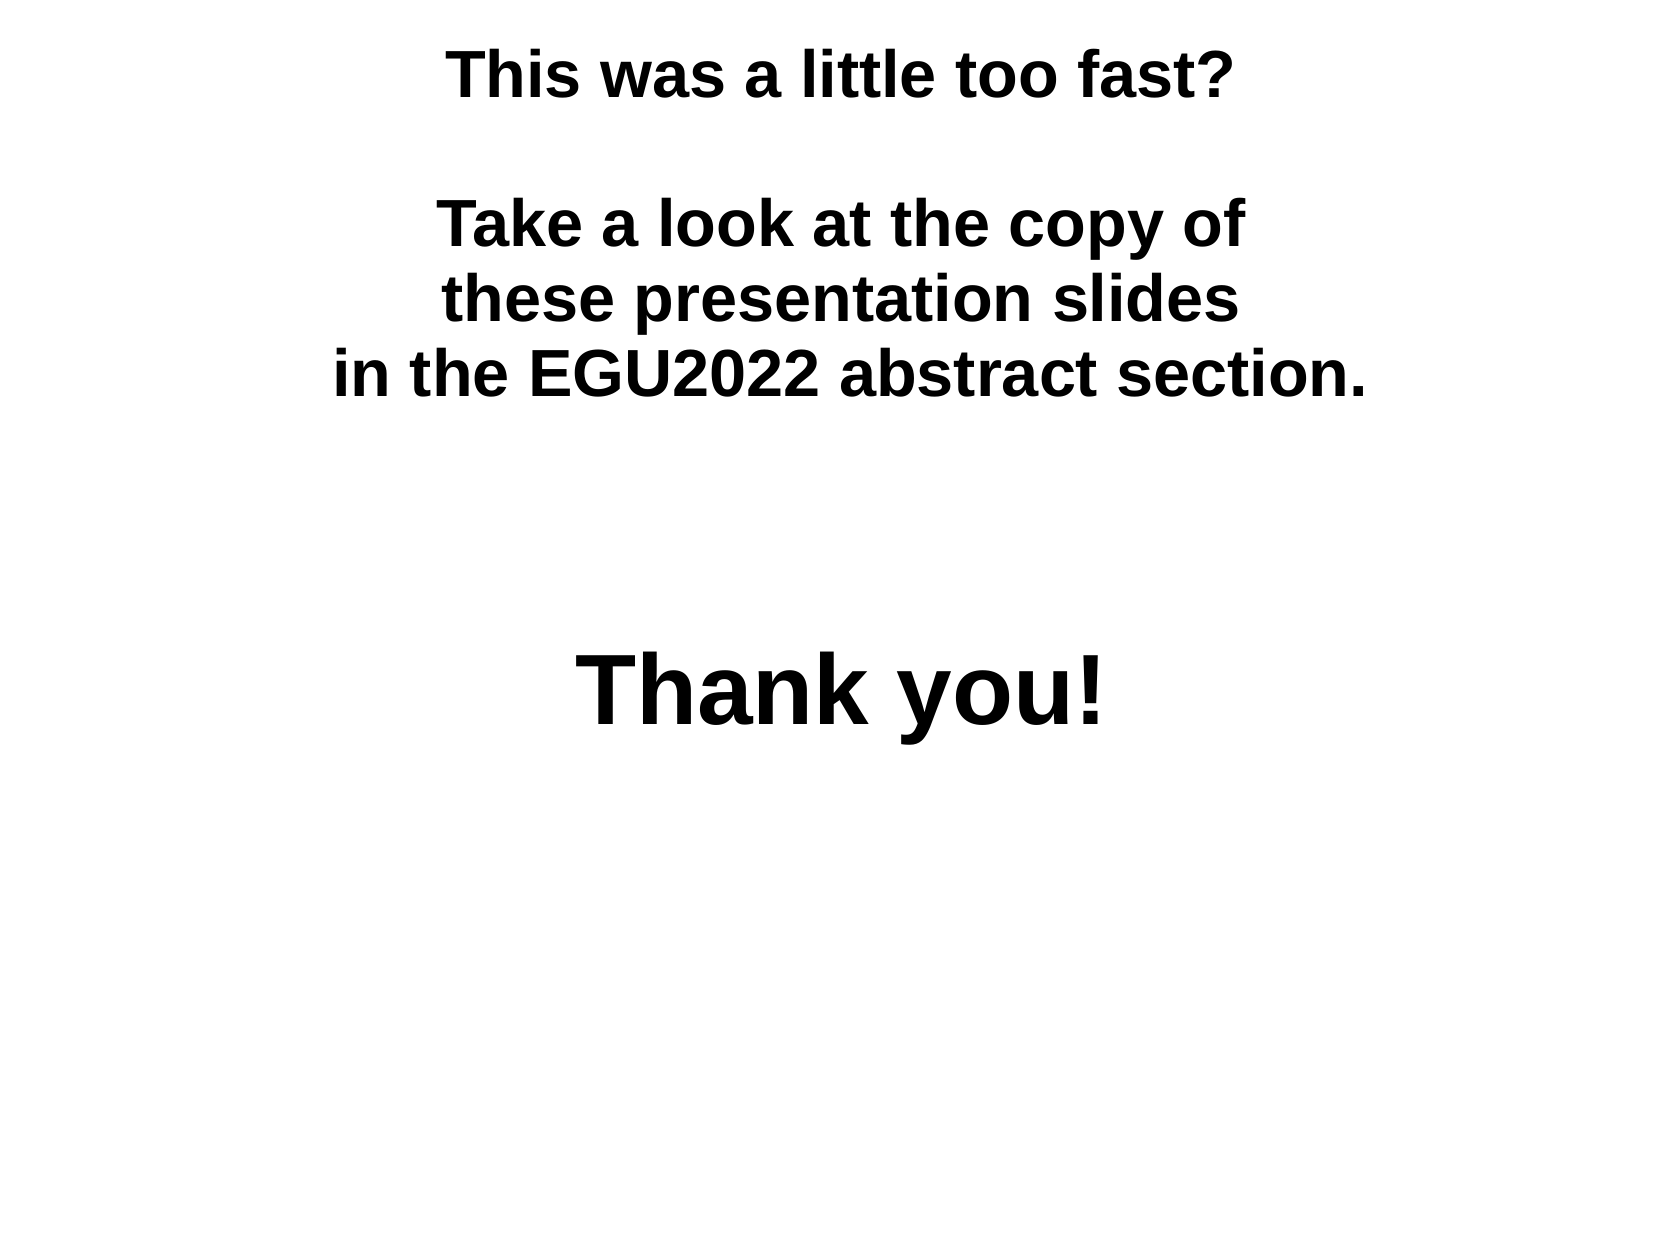

This was a little too fast?
Take a look at the copy of
these presentation slides
 in the EGU2022 abstract section.
Thank you!